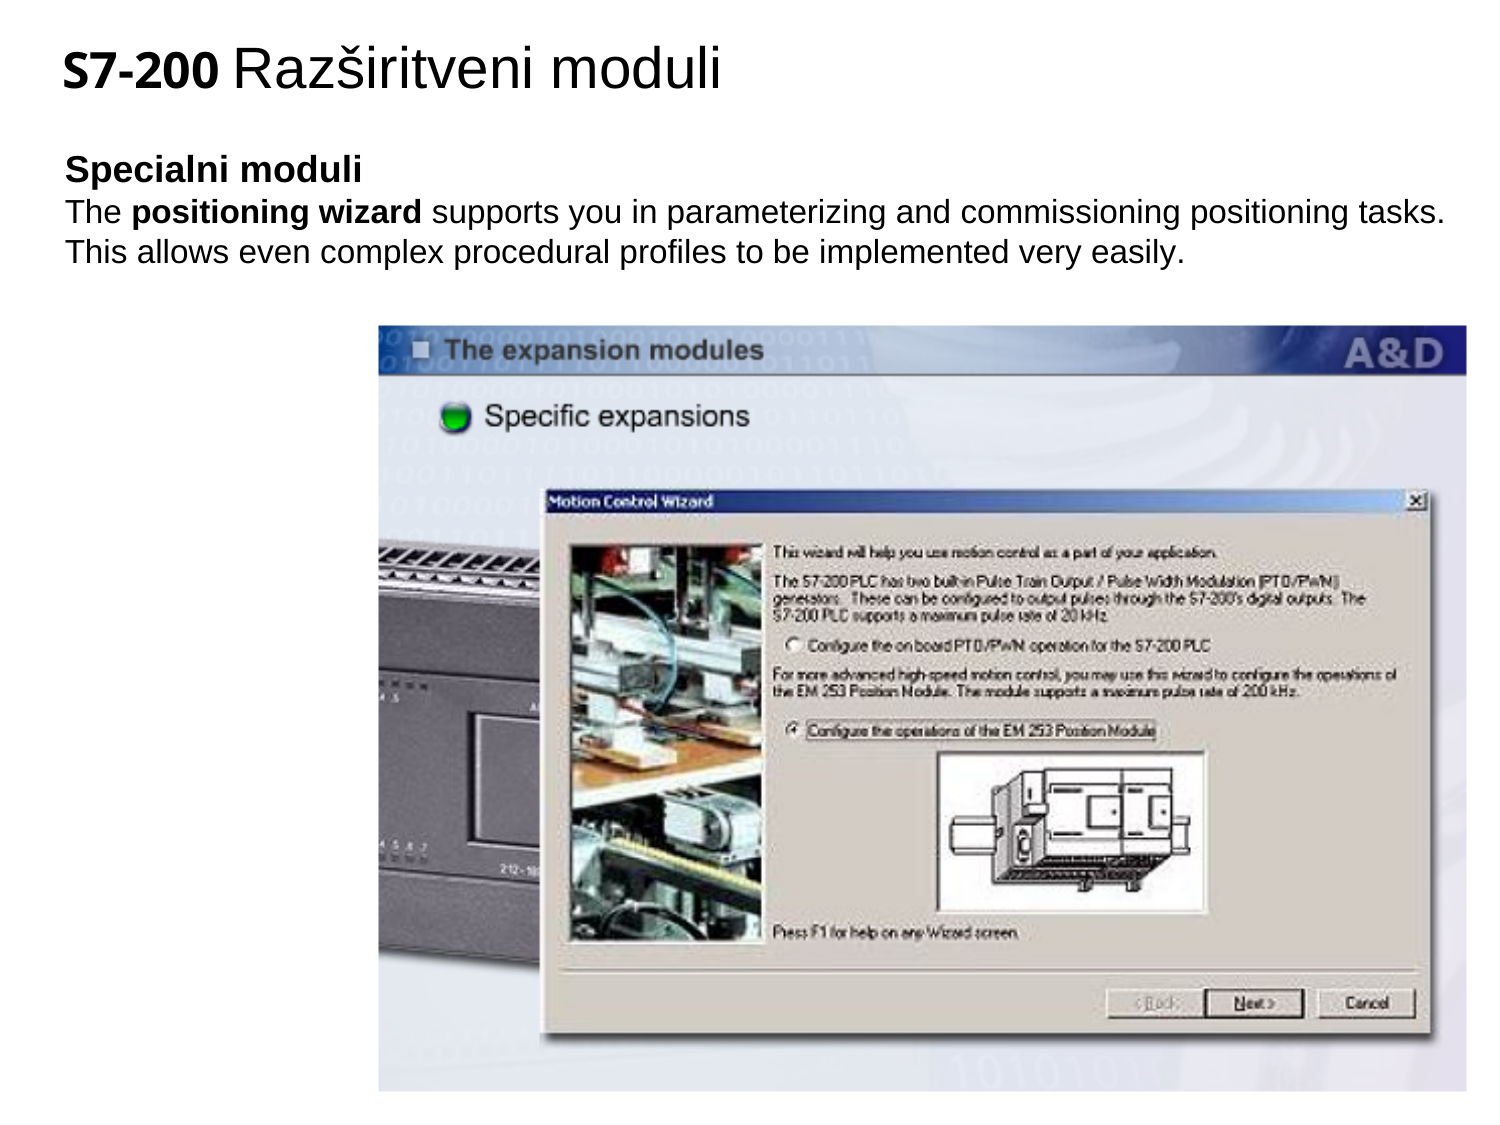

S7-200 Razširitveni moduli
Specialni moduli
The positioning wizard supports you in parameterizing and commissioning positioning tasks. This allows even complex procedural profiles to be implemented very easily.